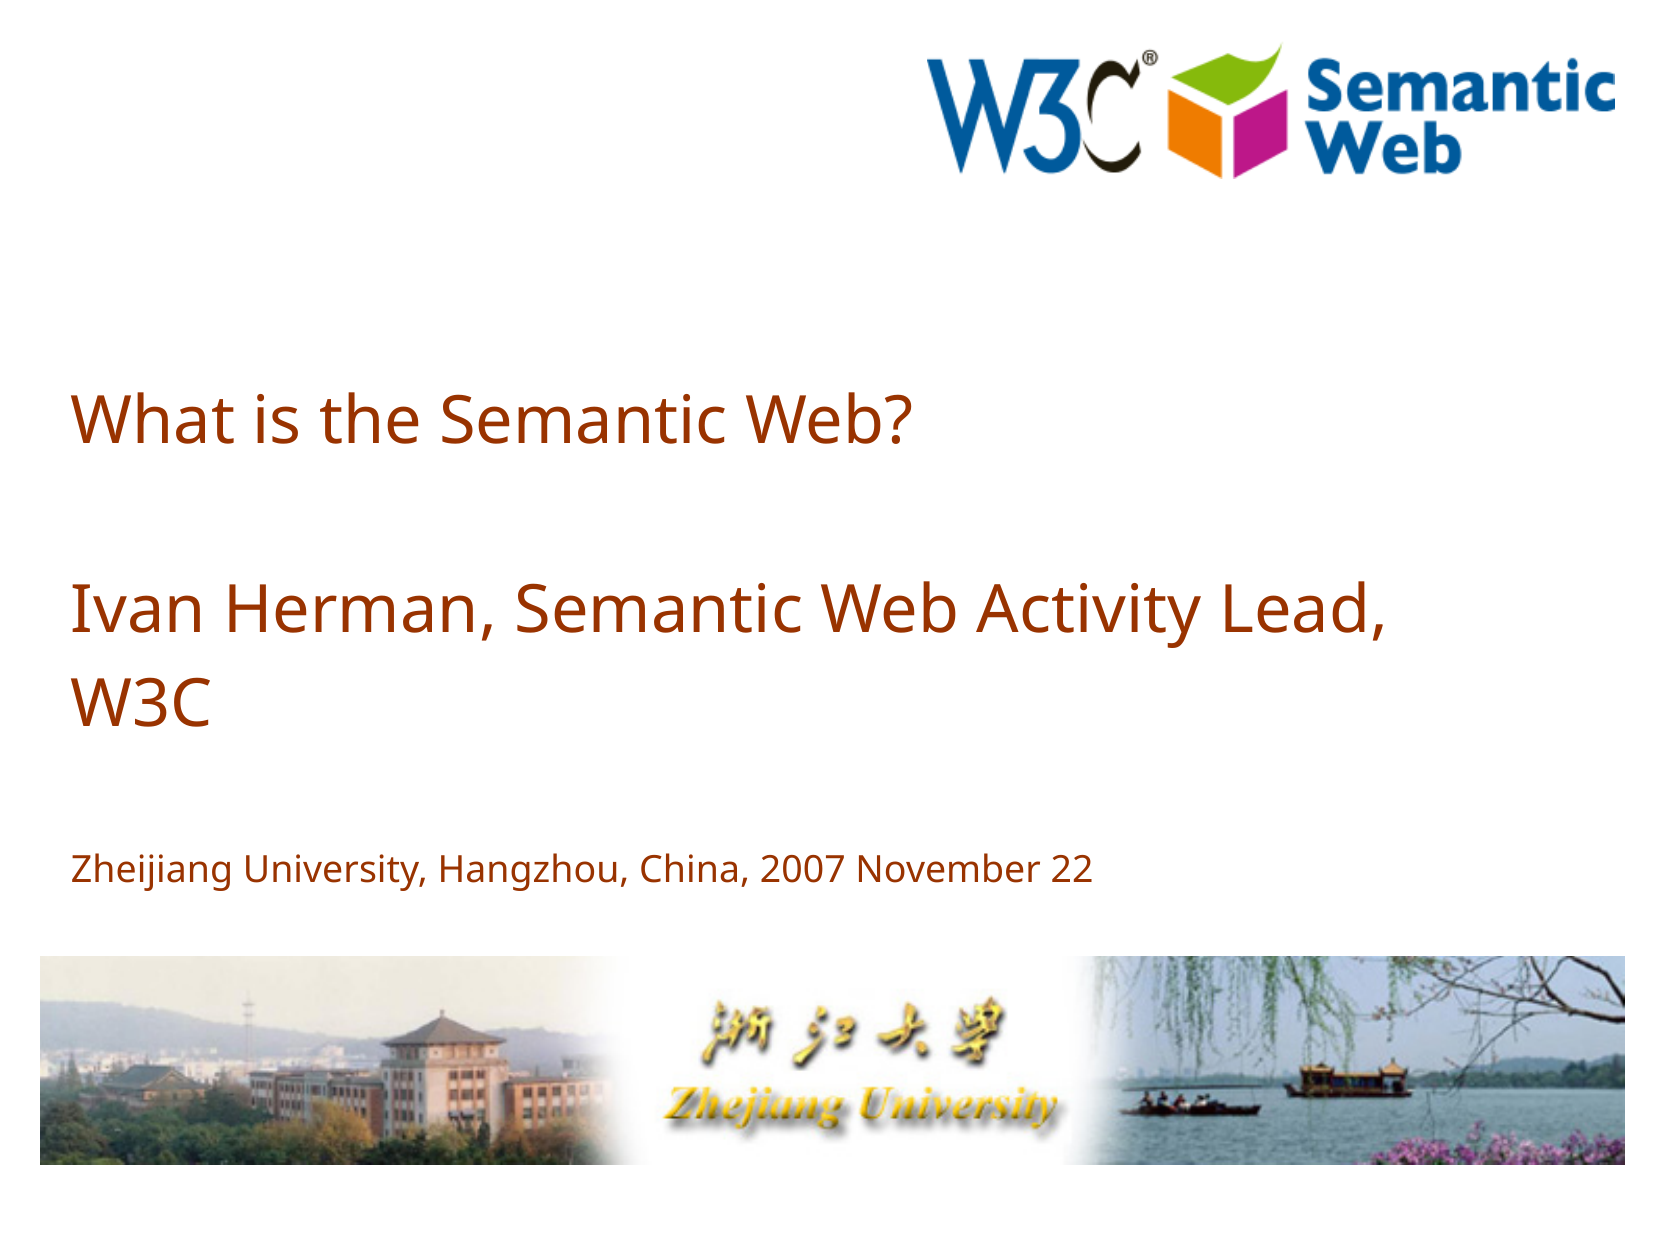

Ivan Herman <ivan@w3.org>
# What is the Semantic Web? Ivan Herman, Semantic Web Activity Lead, W3C Zheijiang University, Hangzhou, China, 2007 November 22